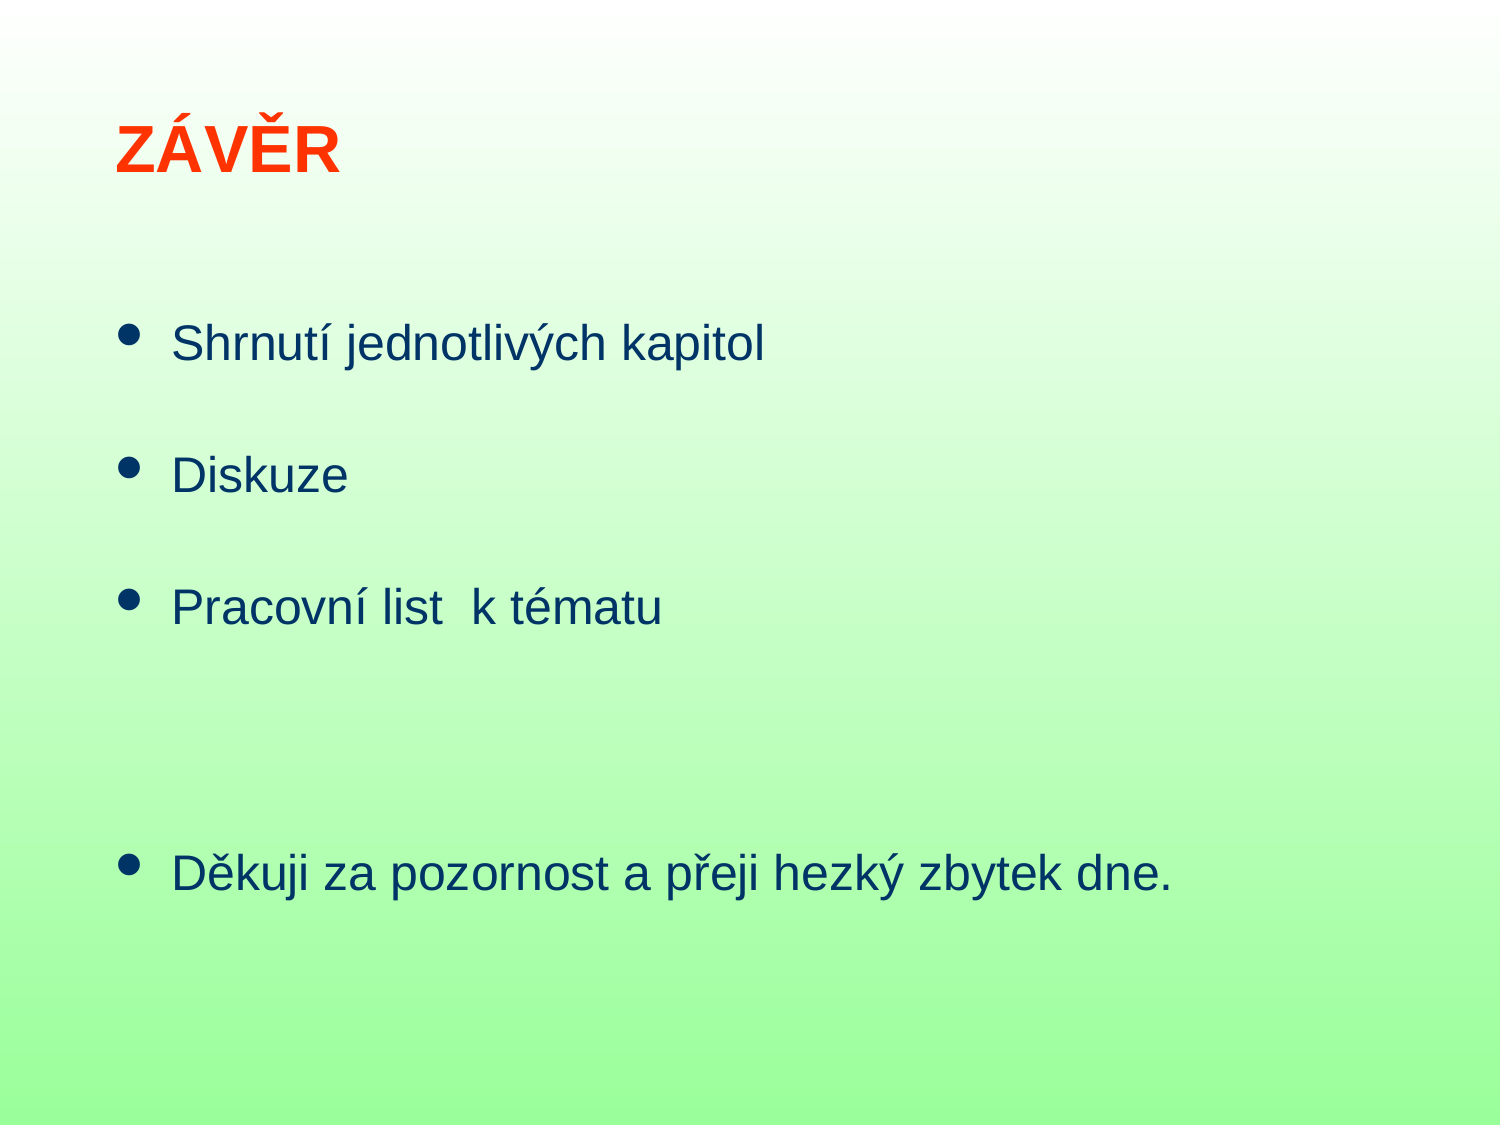

# ZÁVĚR
Shrnutí jednotlivých kapitol
Diskuze
Pracovní list k tématu
Děkuji za pozornost a přeji hezký zbytek dne.